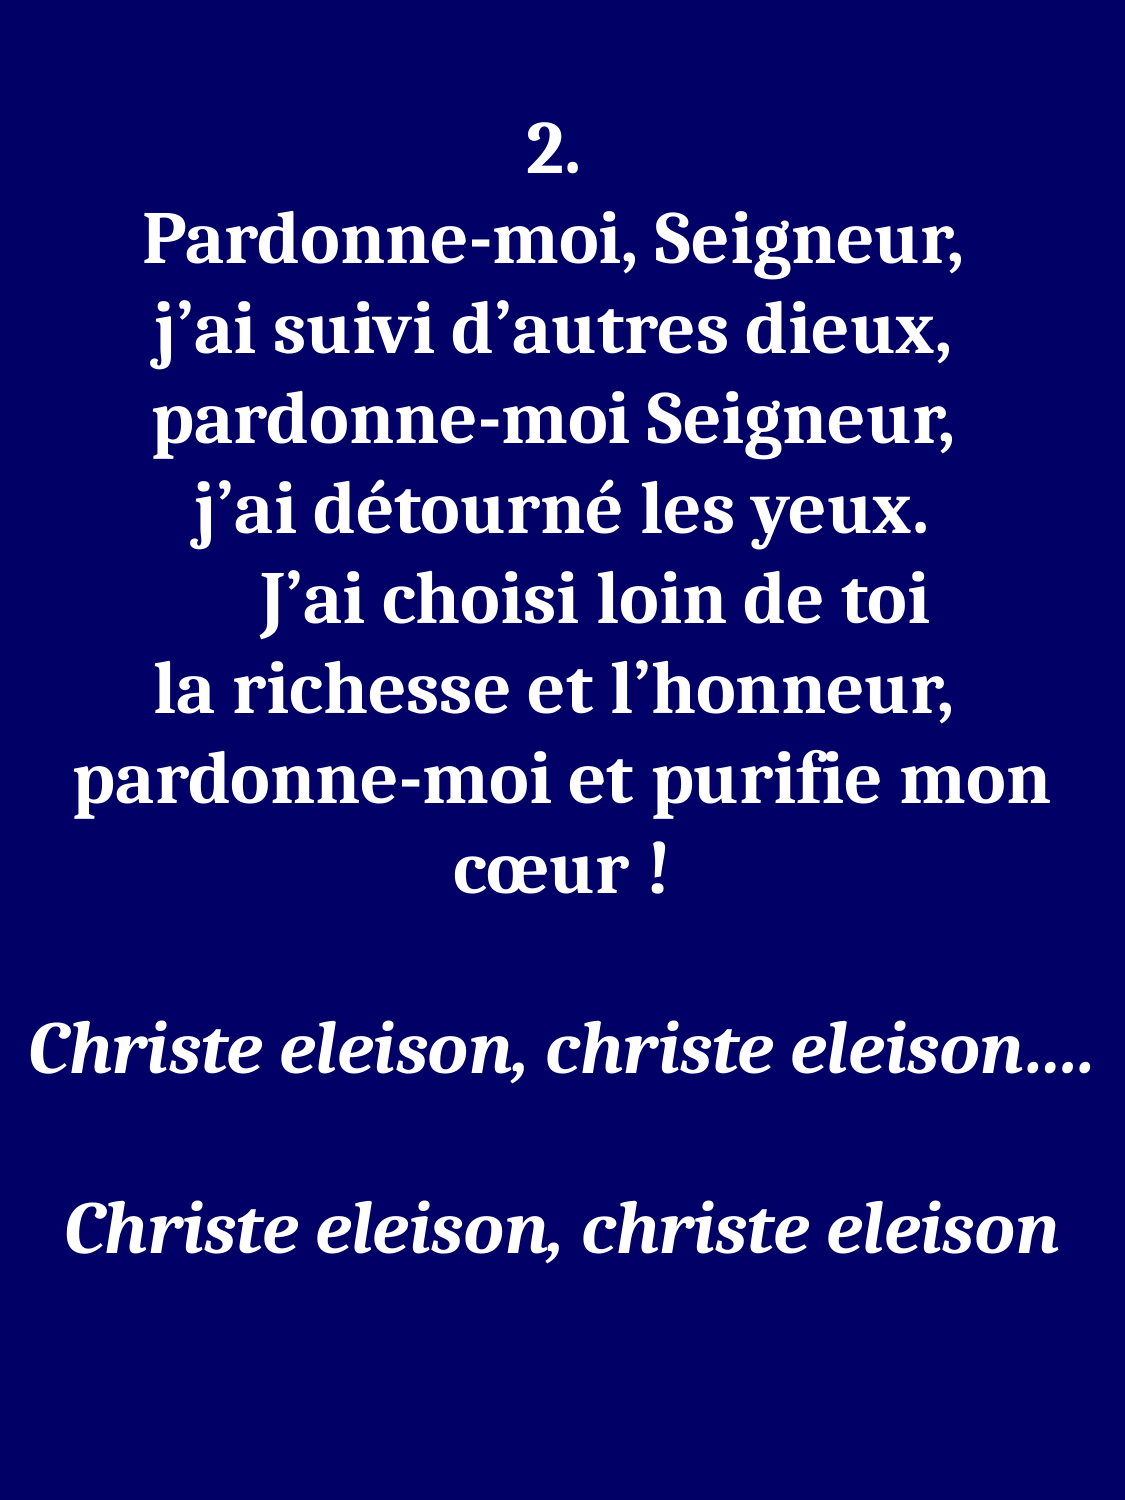

2.
Pardonne-moi, Seigneur,
j’ai suivi d’autres dieux,
pardonne-moi Seigneur,
j’ai détourné les yeux.
 J’ai choisi loin de toi
la richesse et l’honneur,
pardonne-moi et purifie mon cœur !
Christe eleison, christe eleison….
Christe eleison, christe eleison